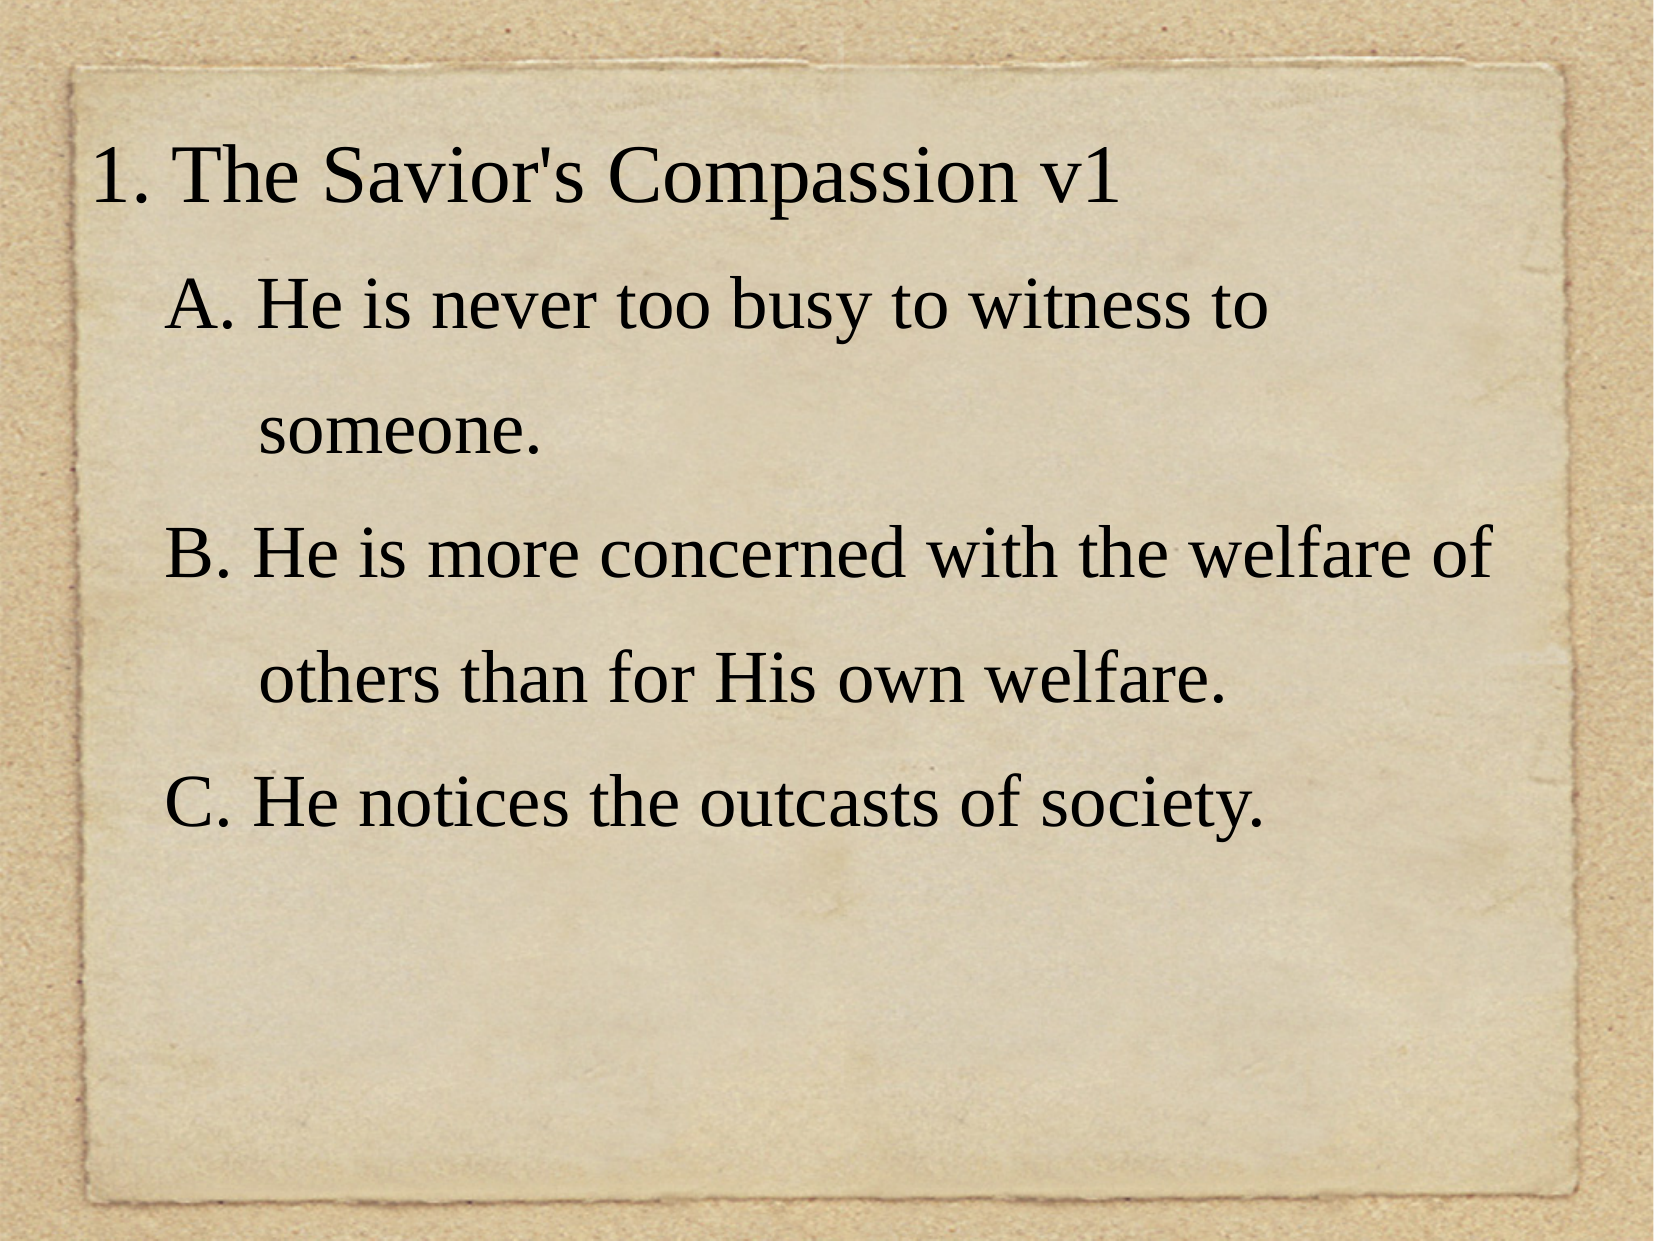

1. The Savior's Compassion v1
	A. He is never too busy to witness to 						 someone.
	B. He is more concerned with the welfare of 			 others than for His own welfare.
	C. He notices the outcasts of society.